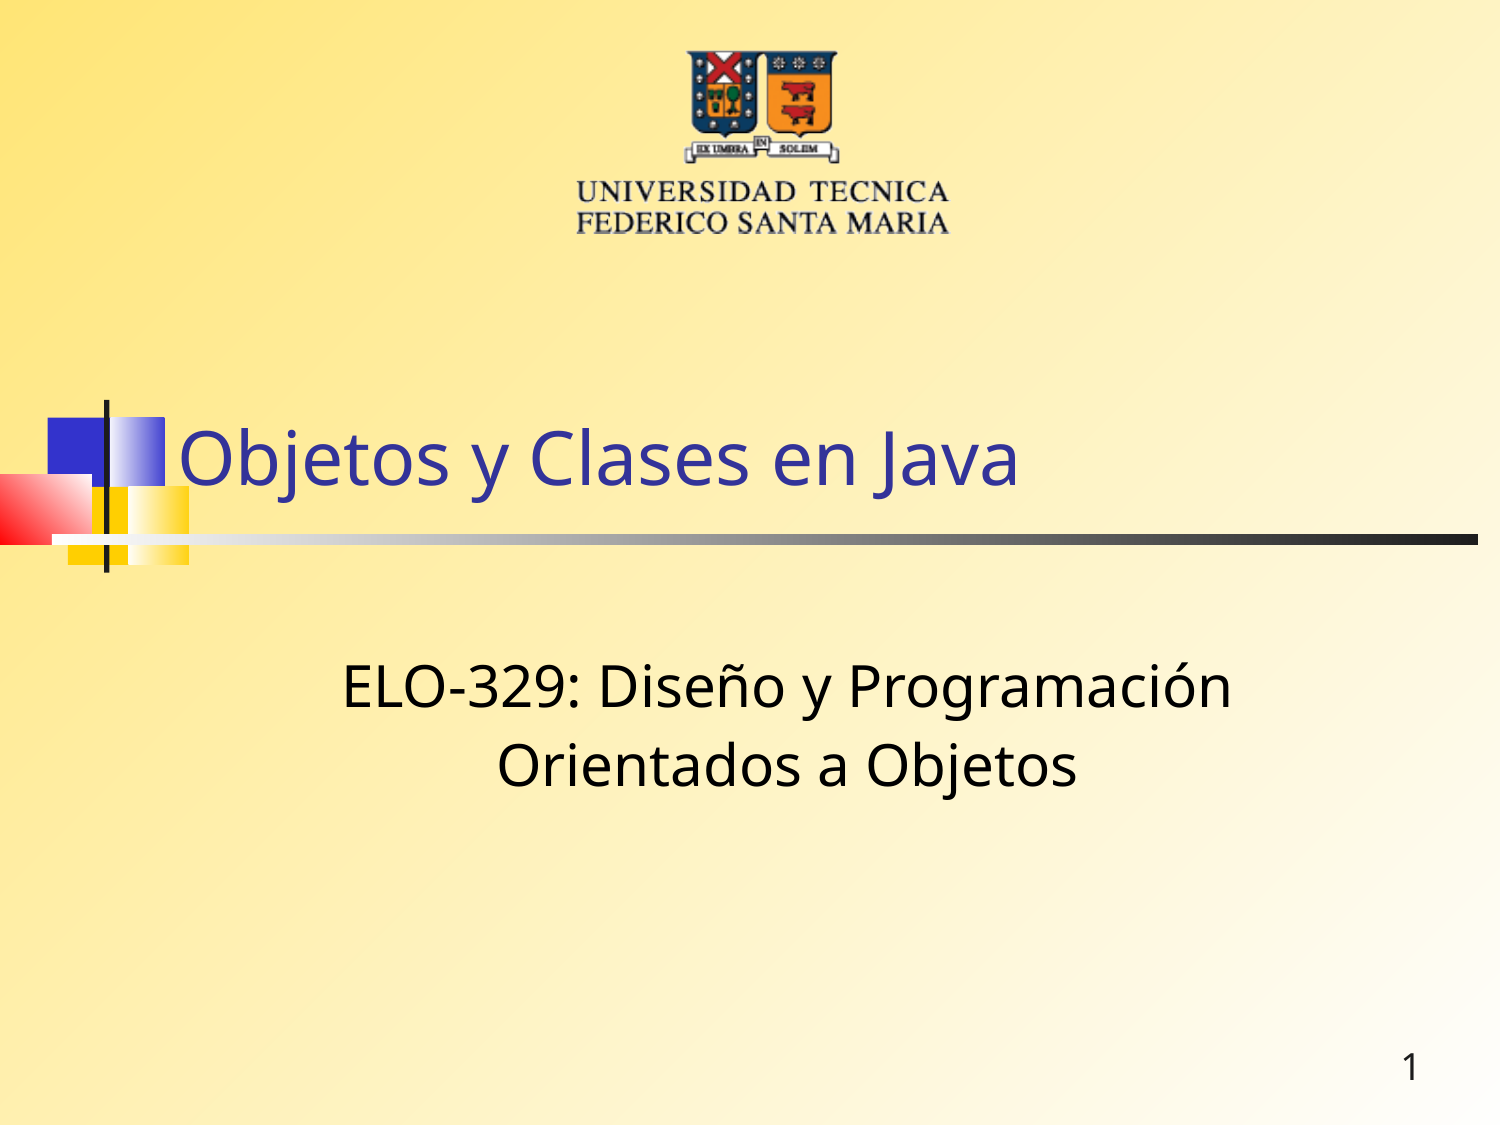

# Objetos y Clases en Java
ELO-329: Diseño y Programación Orientados a Objetos
1